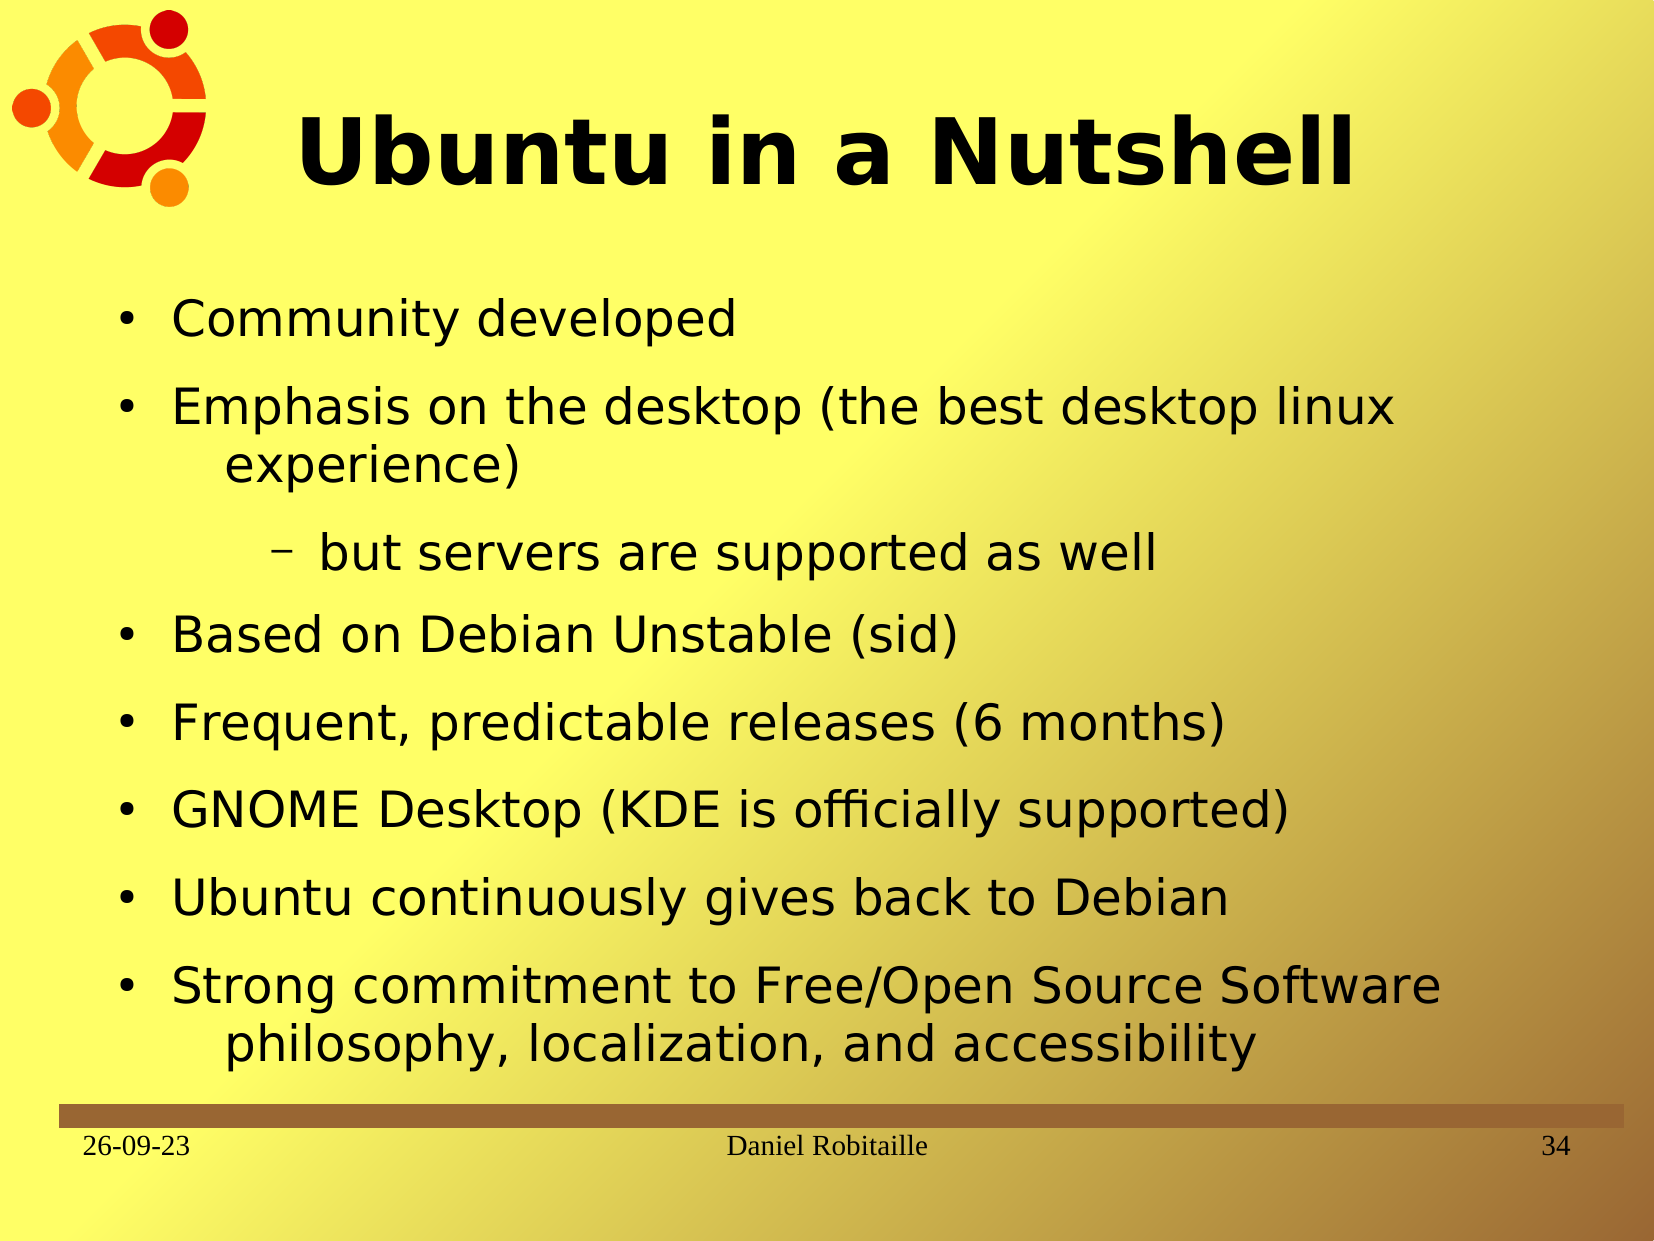

# Ubuntu in a Nutshell
Community developed
Emphasis on the desktop (the best desktop linux experience)
but servers are supported as well
Based on Debian Unstable (sid)
Frequent, predictable releases (6 months)
GNOME Desktop (KDE is officially supported)
Ubuntu continuously gives back to Debian
Strong commitment to Free/Open Source Software philosophy, localization, and accessibility
Daniel Robitaille
34